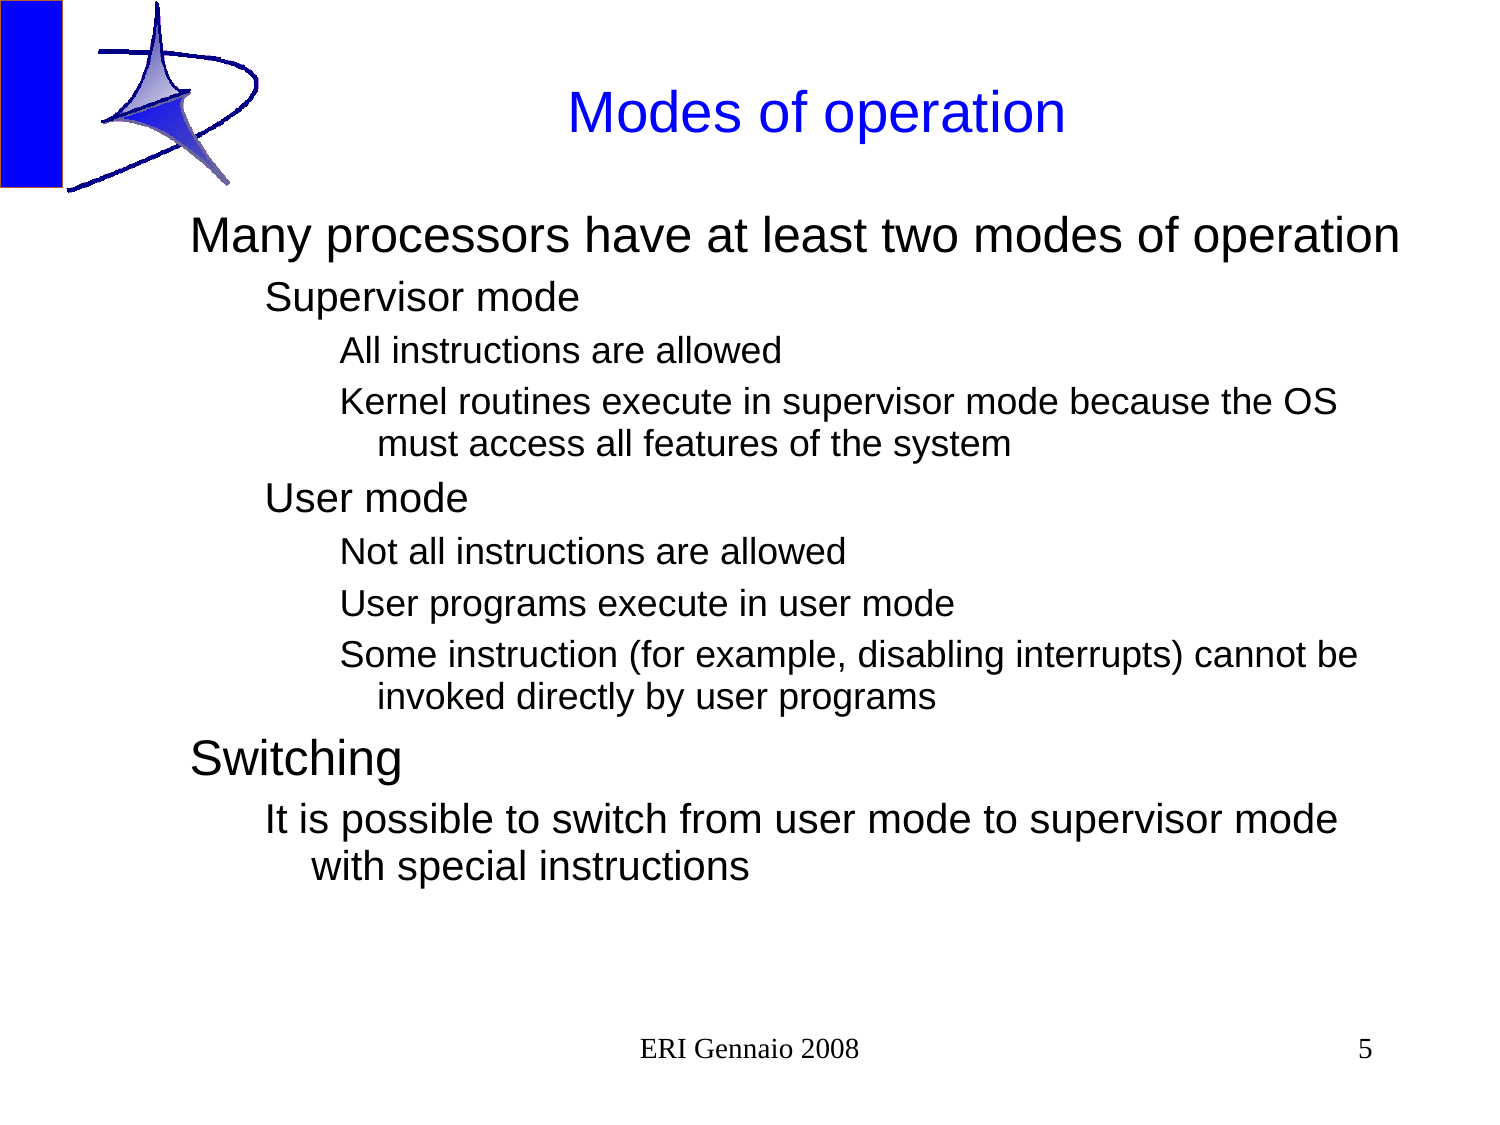

# Modes of operation
Many processors have at least two modes of operation
Supervisor mode
All instructions are allowed
Kernel routines execute in supervisor mode because the OS must access all features of the system
User mode
Not all instructions are allowed
User programs execute in user mode
Some instruction (for example, disabling interrupts) cannot be invoked directly by user programs
Switching
It is possible to switch from user mode to supervisor mode with special instructions
ERI Gennaio 2008
5